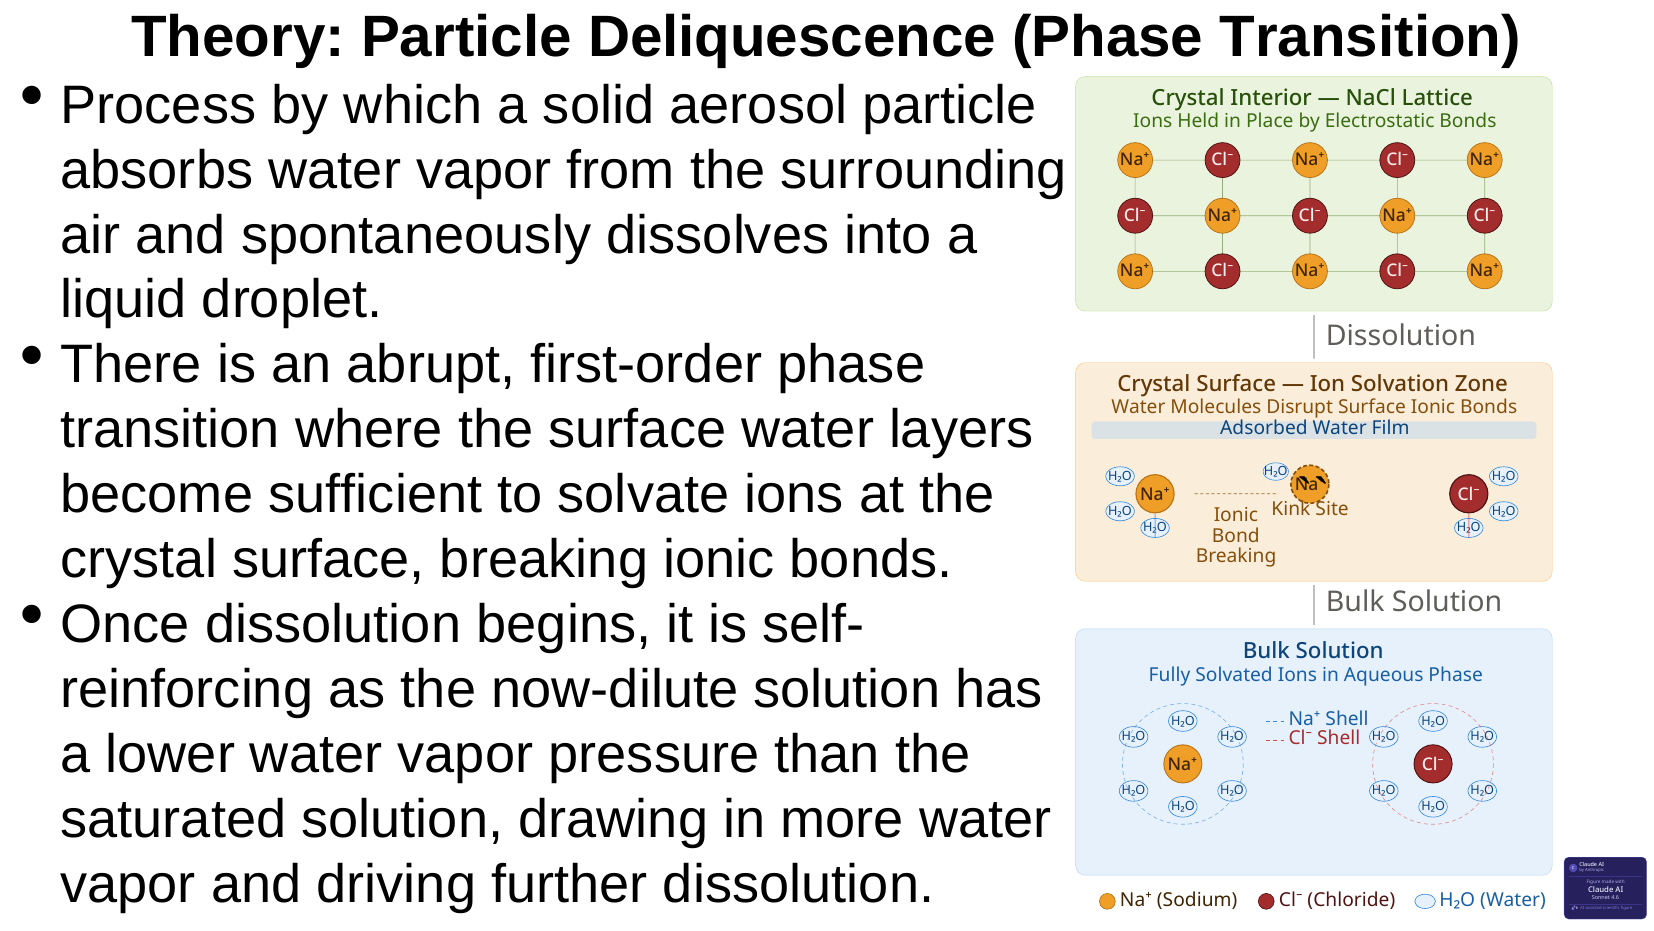

# Theory: Particle Deliquescence (Phase Transition)
Process by which a solid aerosol particle absorbs water vapor from the surrounding air and spontaneously dissolves into a liquid droplet.
There is an abrupt, first-order phase transition where the surface water layers become sufficient to solvate ions at the crystal surface, breaking ionic bonds.
Once dissolution begins, it is self-reinforcing as the now-dilute solution has a lower water vapor pressure than the saturated solution, drawing in more water vapor and driving further dissolution.
``